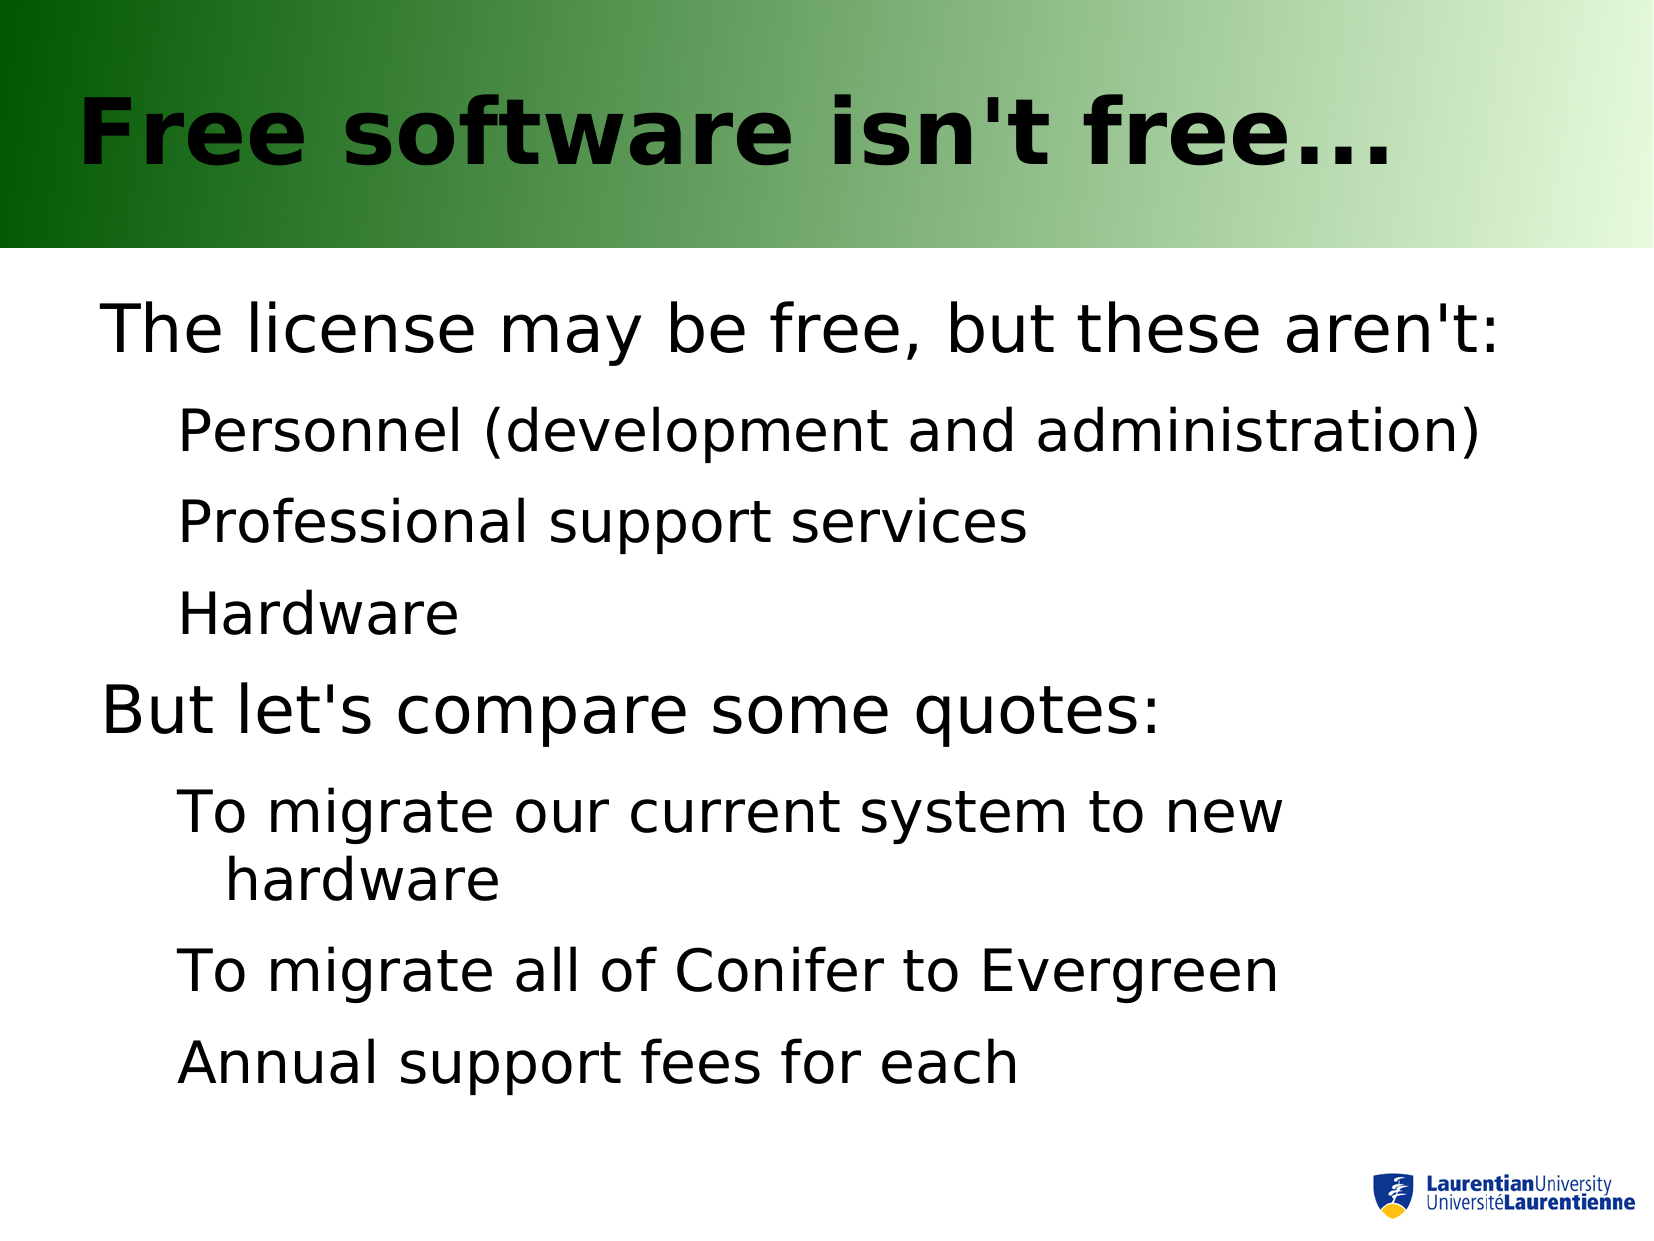

# Free software isn't free...
The license may be free, but these aren't:
Personnel (development and administration)
Professional support services
Hardware
But let's compare some quotes:
To migrate our current system to new hardware
To migrate all of Conifer to Evergreen
Annual support fees for each